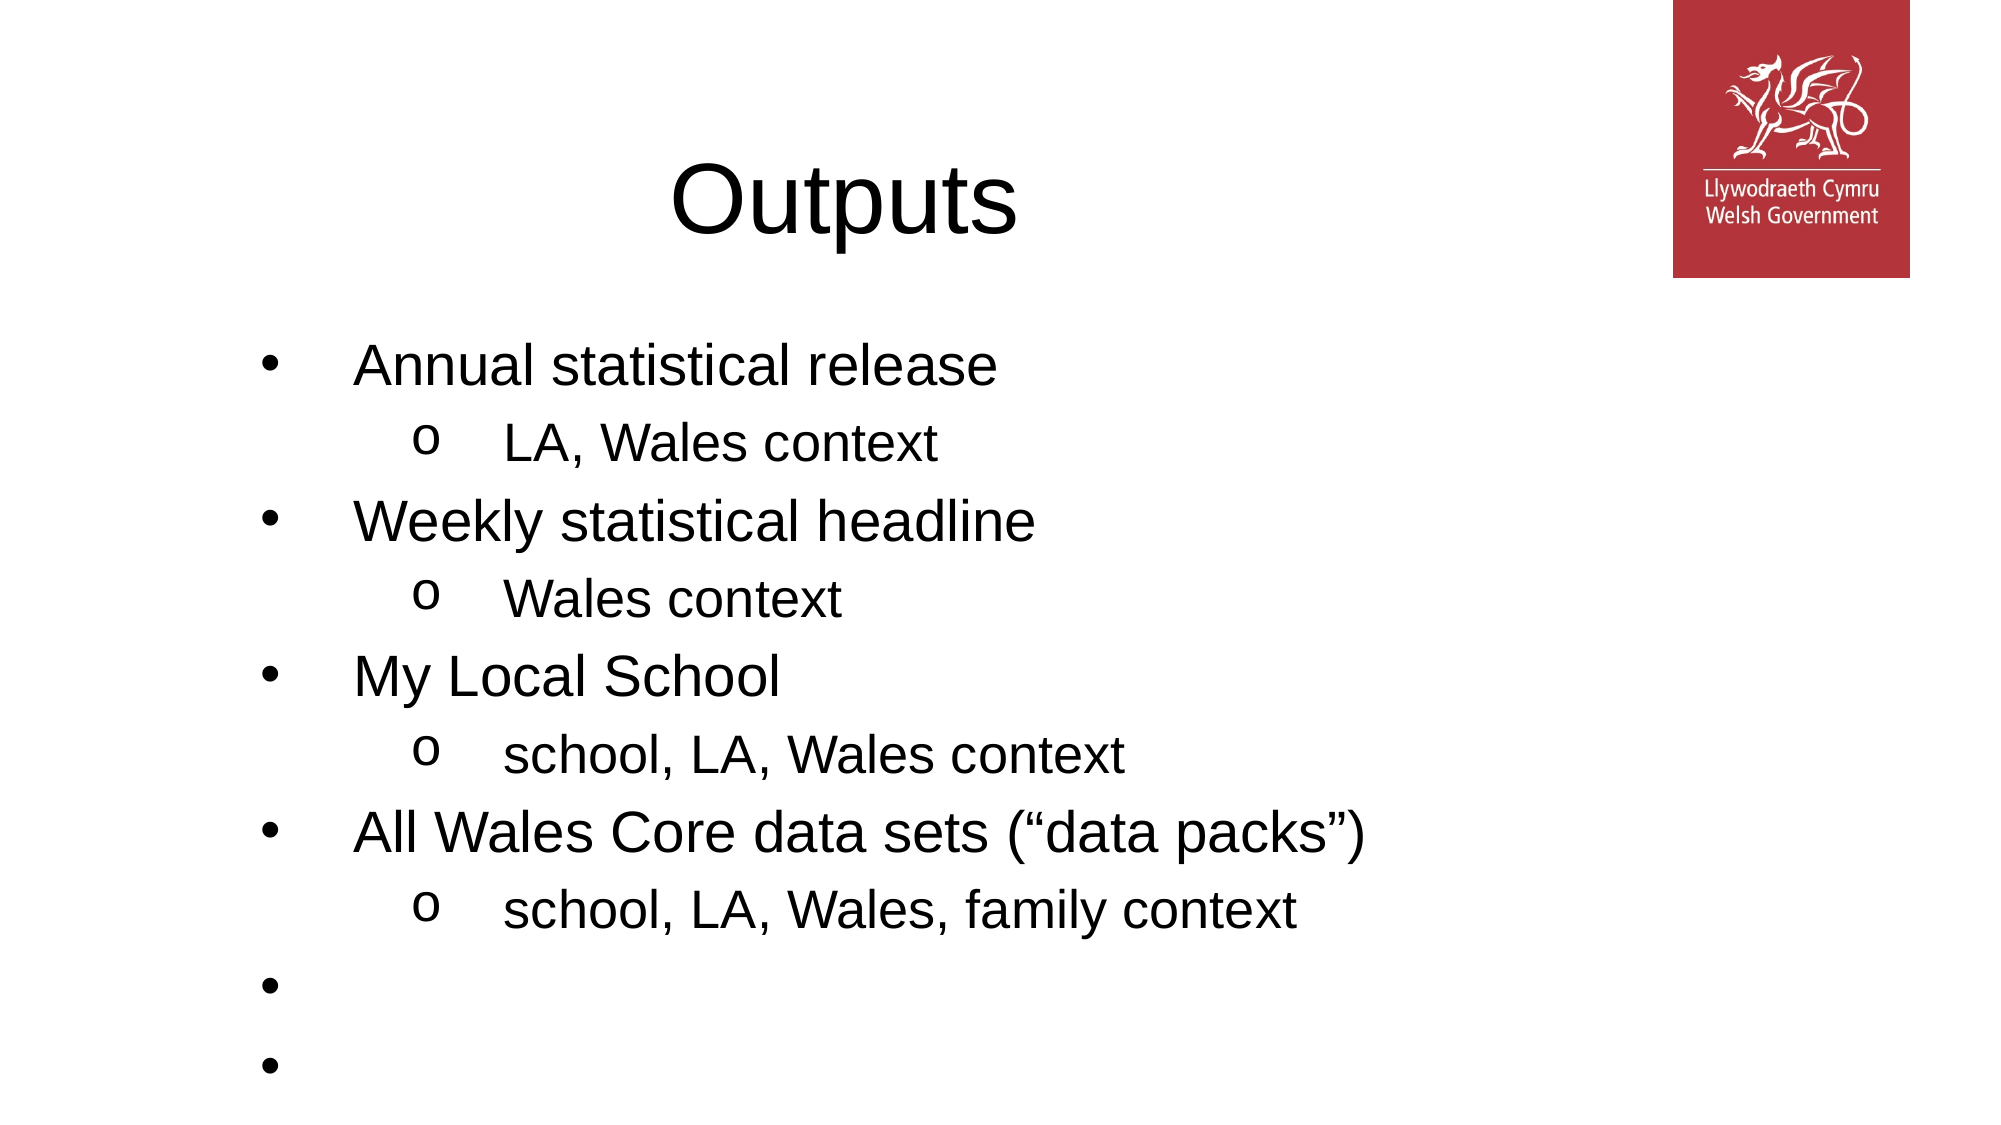

Outputs
# Annual statistical release
LA, Wales context
Weekly statistical headline
Wales context
My Local School
school, LA, Wales context
All Wales Core data sets (“data packs”)
school, LA, Wales, family context